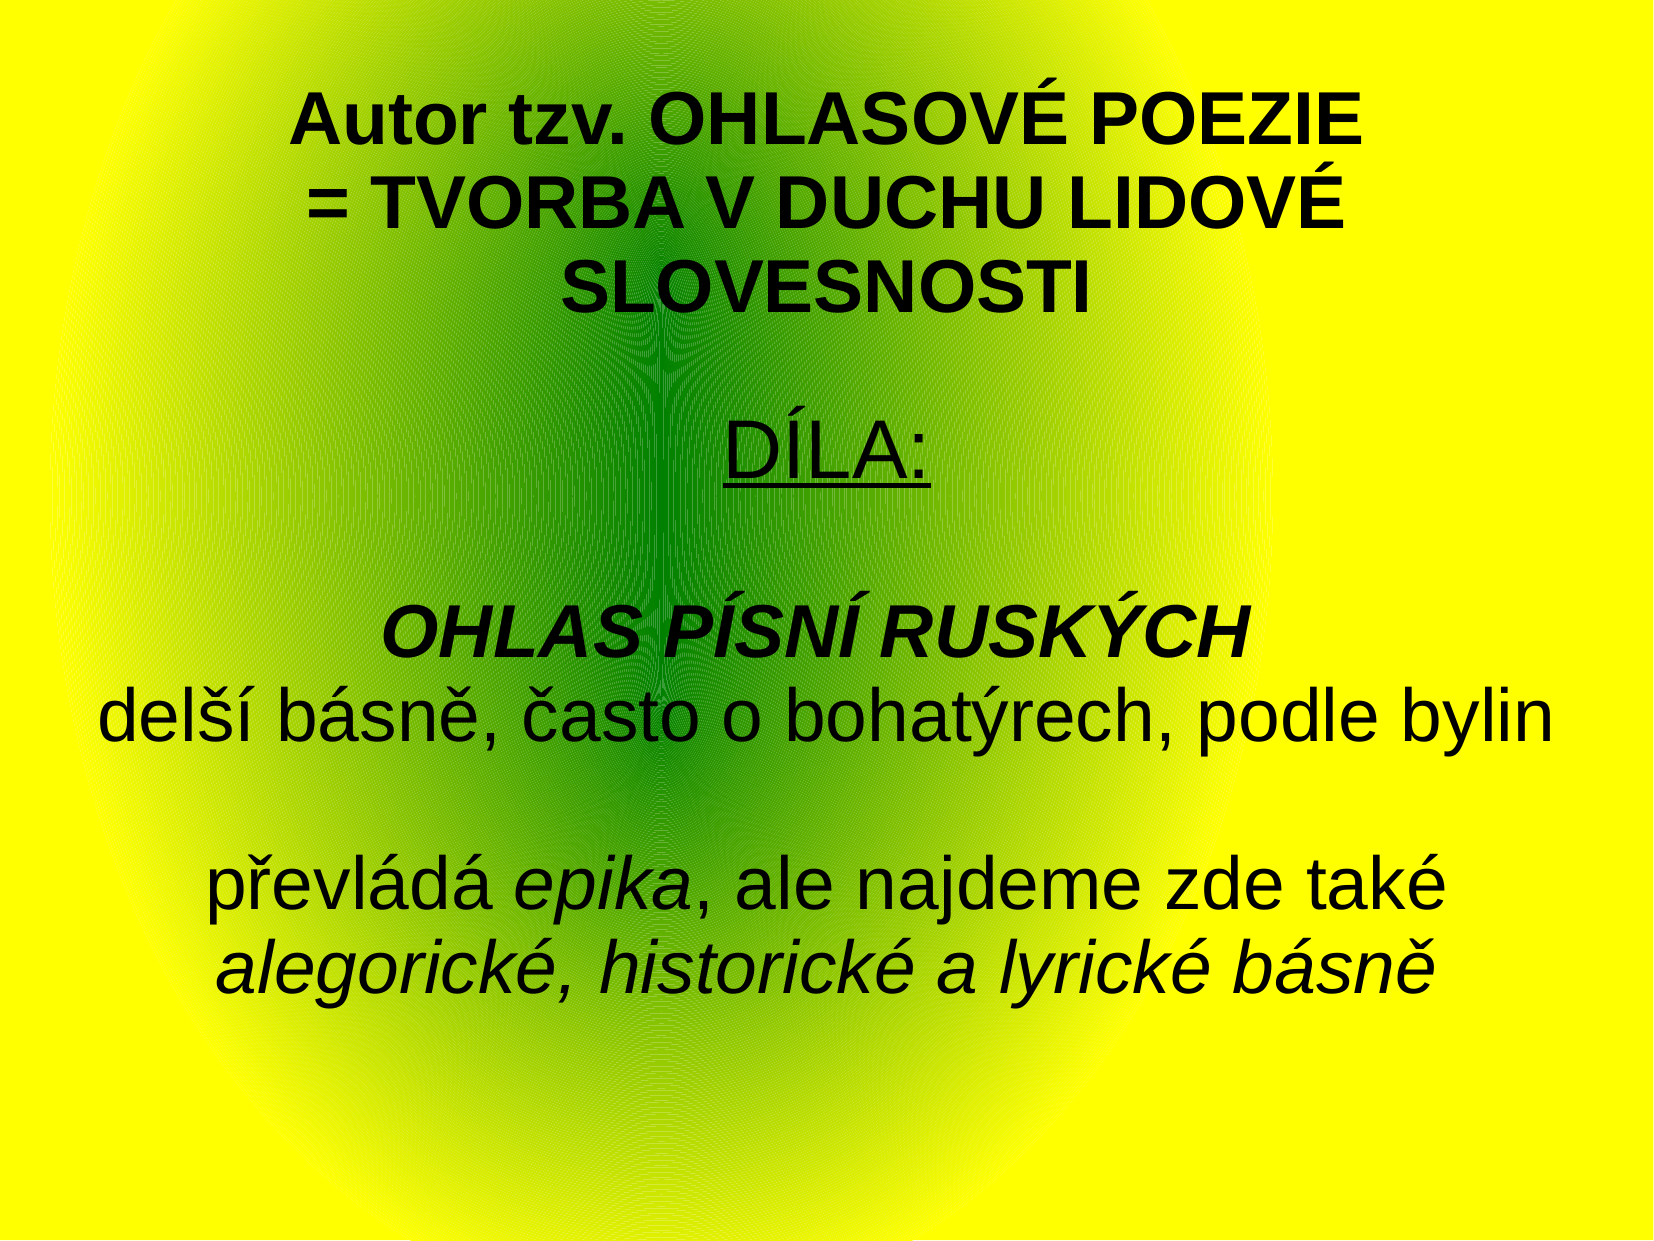

#
Autor tzv. OHLASOVÉ POEZIE
= TVORBA V DUCHU LIDOVÉ SLOVESNOSTI
DÍLA:
OHLAS PÍSNÍ RUSKÝCH
delší básně, často o bohatýrech, podle bylin
převládá epika, ale najdeme zde také alegorické, historické a lyrické básně